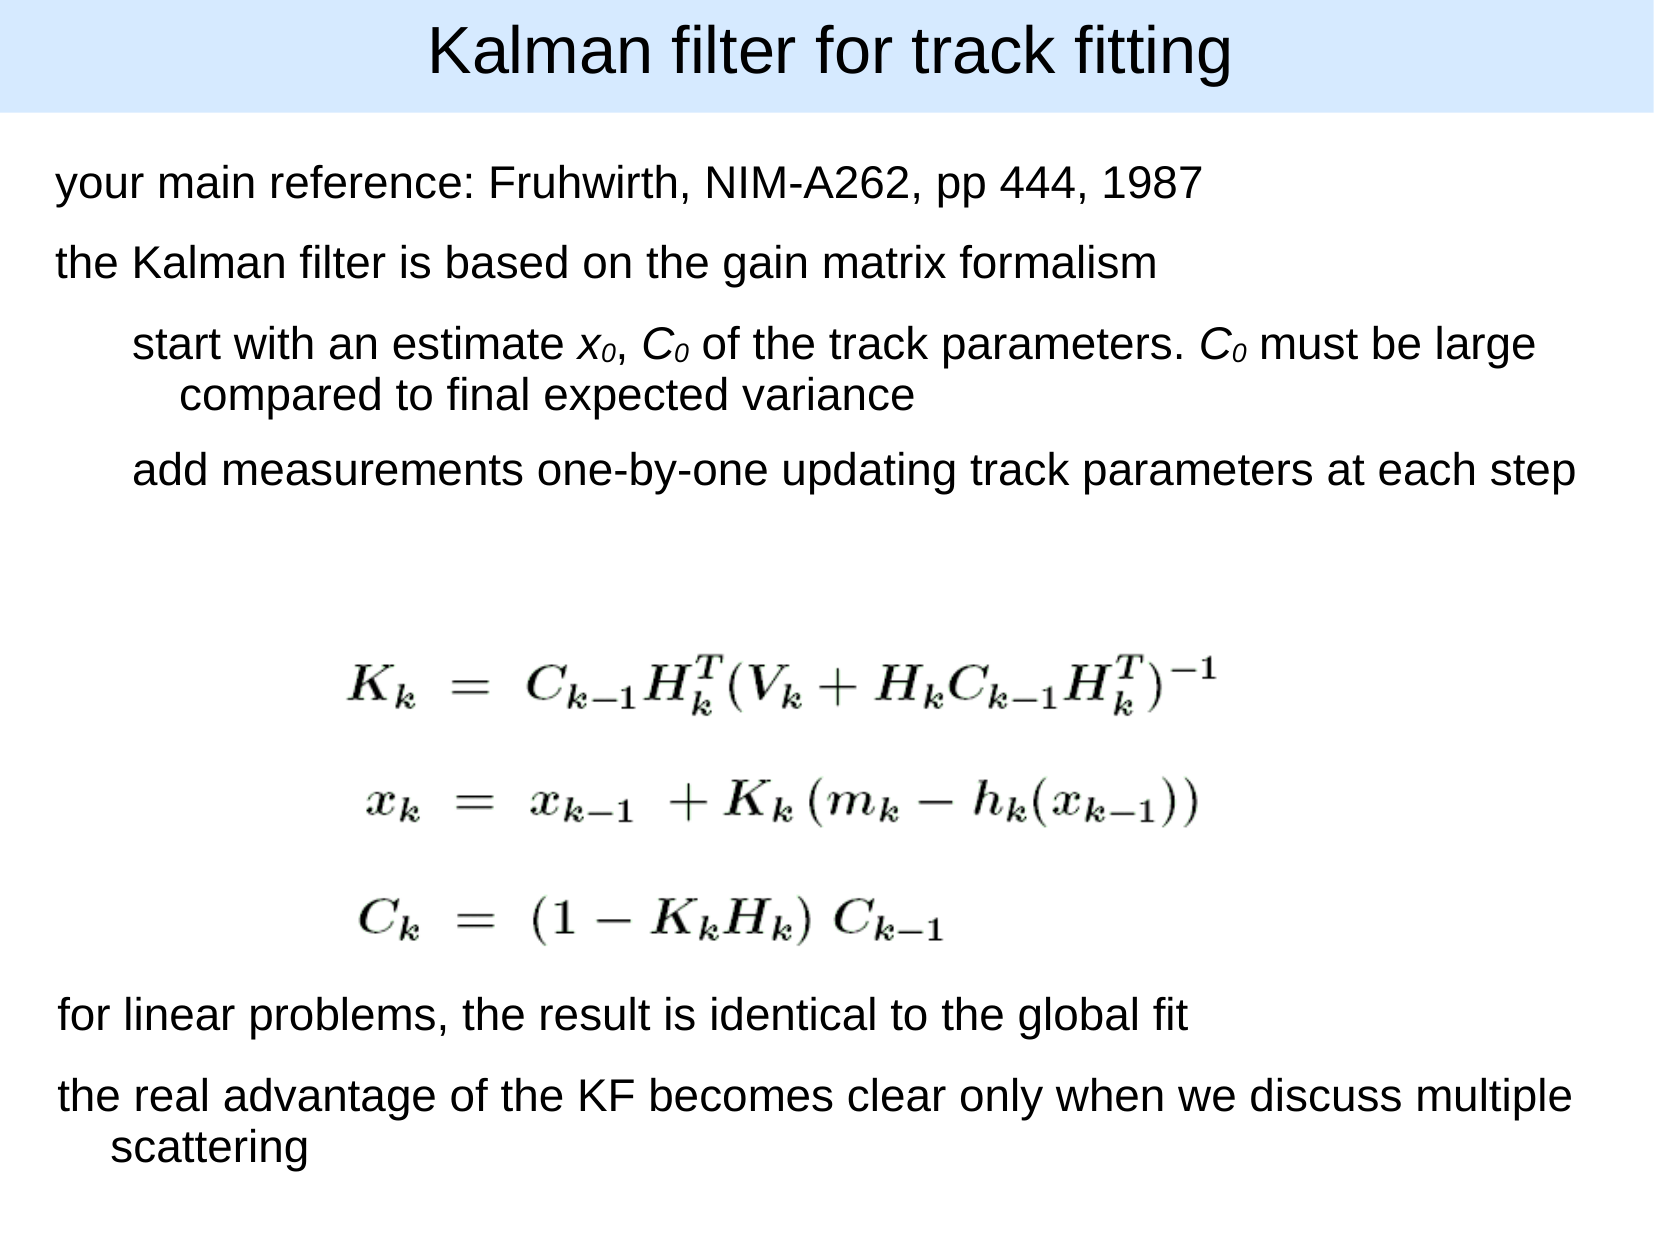

# Kalman filter for track fitting
your main reference: Fruhwirth, NIM-A262, pp 444, 1987
the Kalman filter is based on the gain matrix formalism
start with an estimate x0, C0 of the track parameters. C0 must be large compared to final expected variance
add measurements one-by-one updating track parameters at each step
for linear problems, the result is identical to the global fit
the real advantage of the KF becomes clear only when we discuss multiple scattering